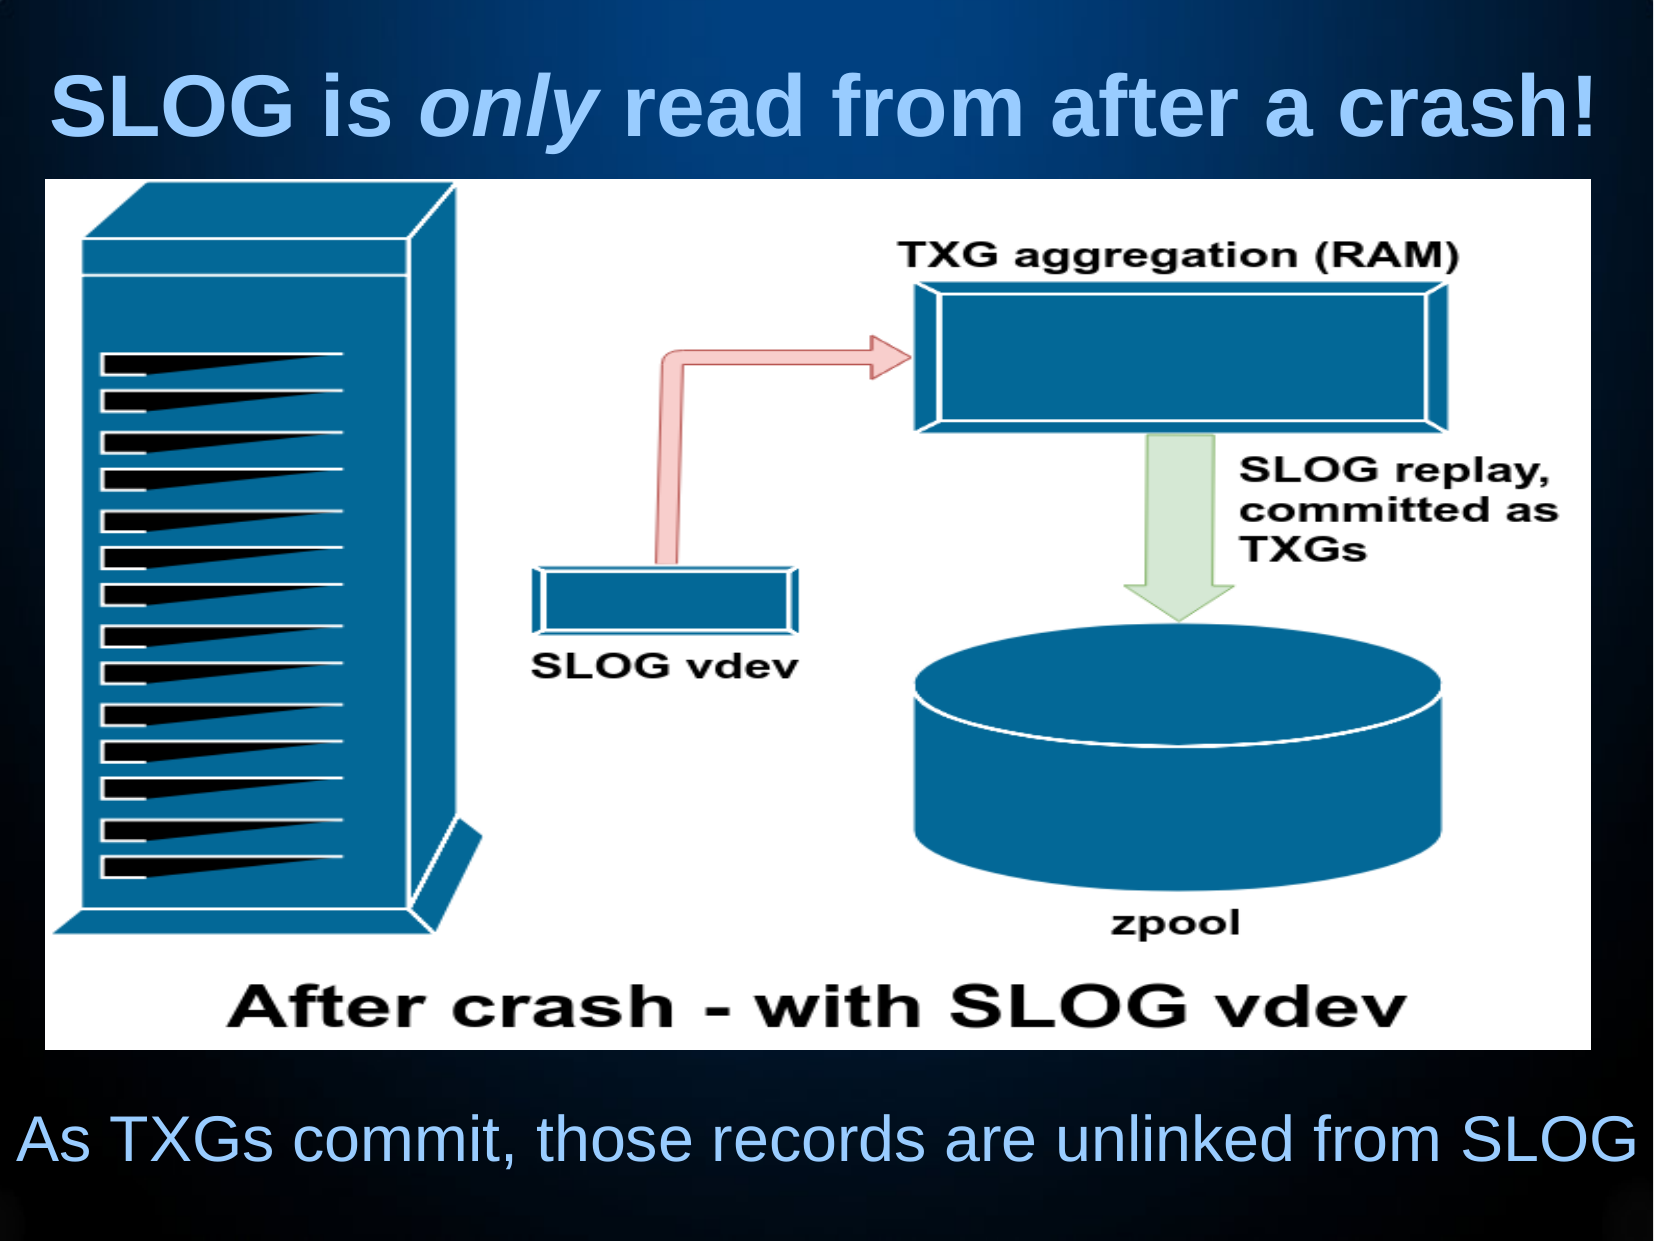

# SLOG is only read from after a crash!
As TXGs commit, those records are unlinked from SLOG